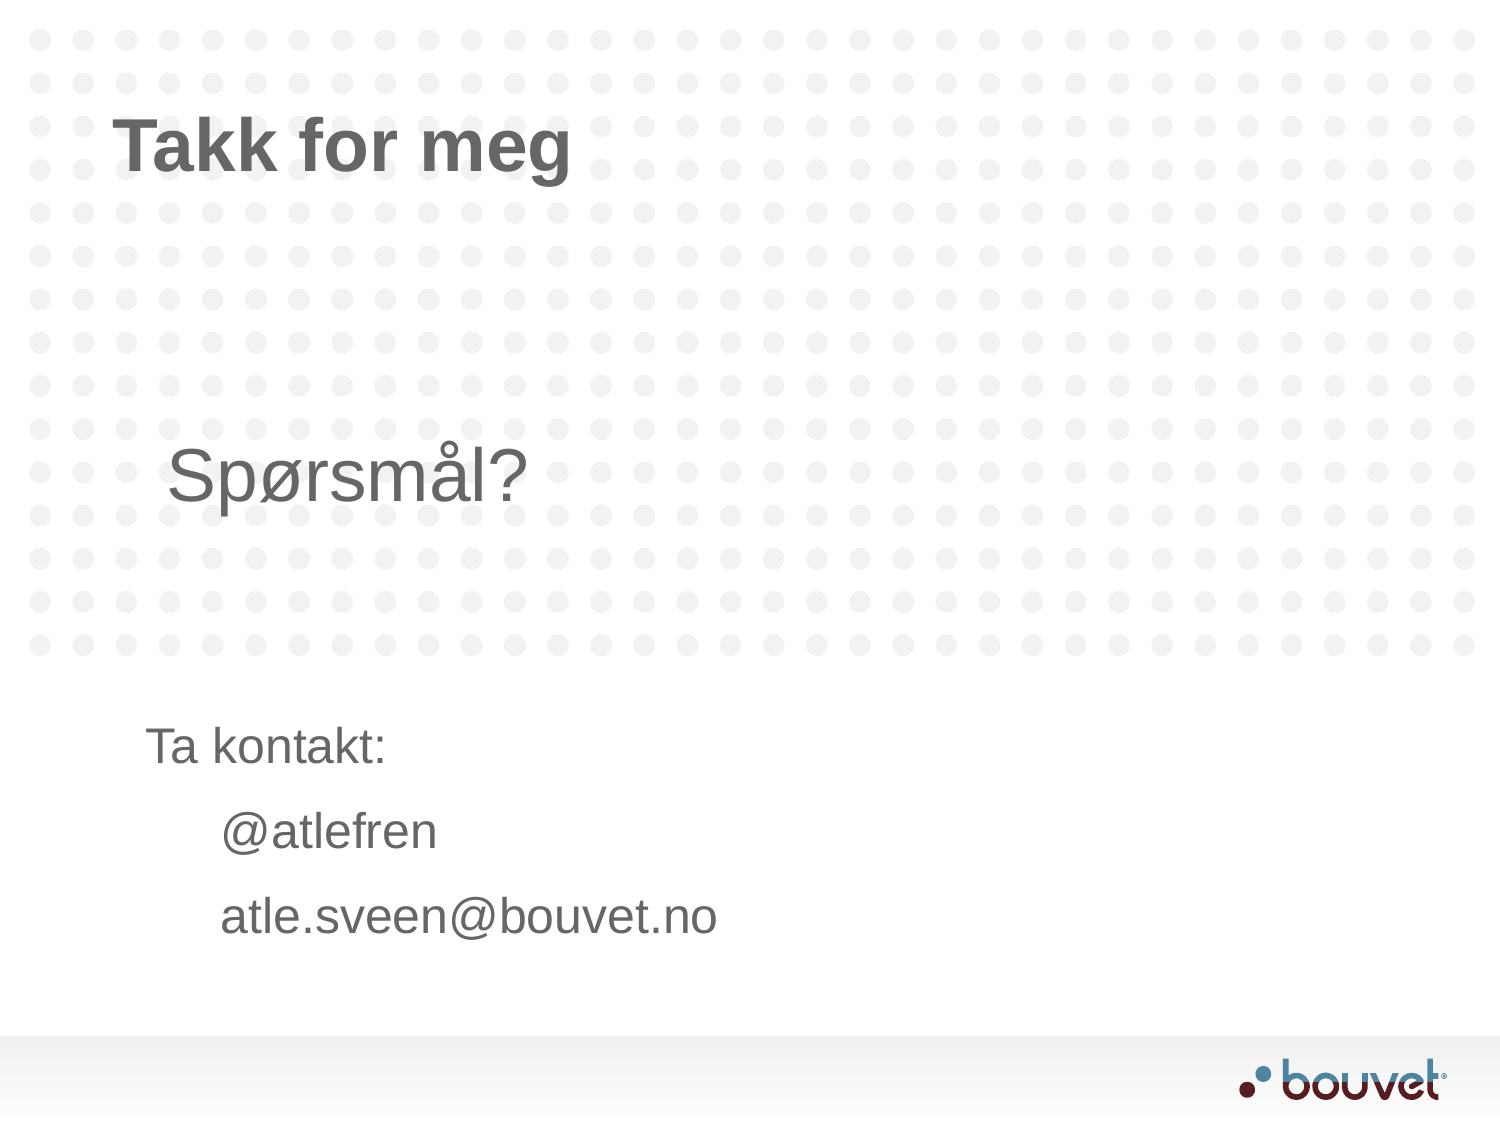

# Takk for meg
 Spørsmål?
Ta kontakt:
 	@atlefren
 	atle.sveen@bouvet.no